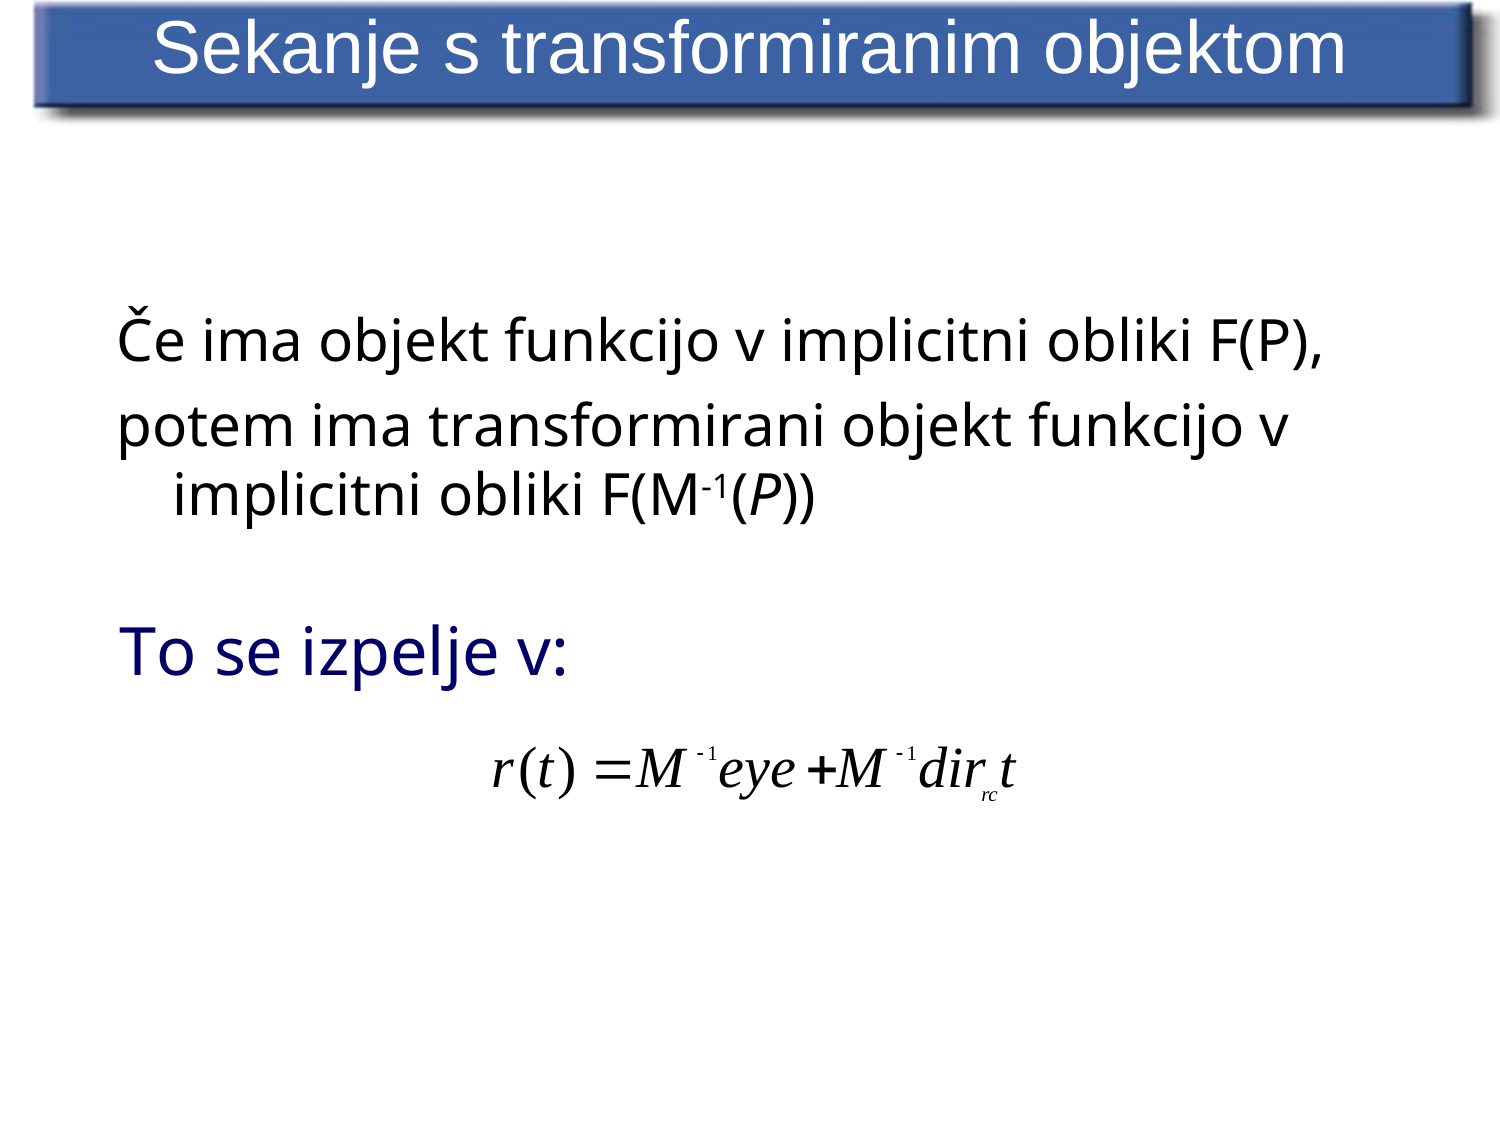

# Sekanje s transformiranim objektom
Če ima objekt funkcijo v implicitni obliki F(P),
potem ima transformirani objekt funkcijo v implicitni obliki F(M-1(P))
To se izpelje v: